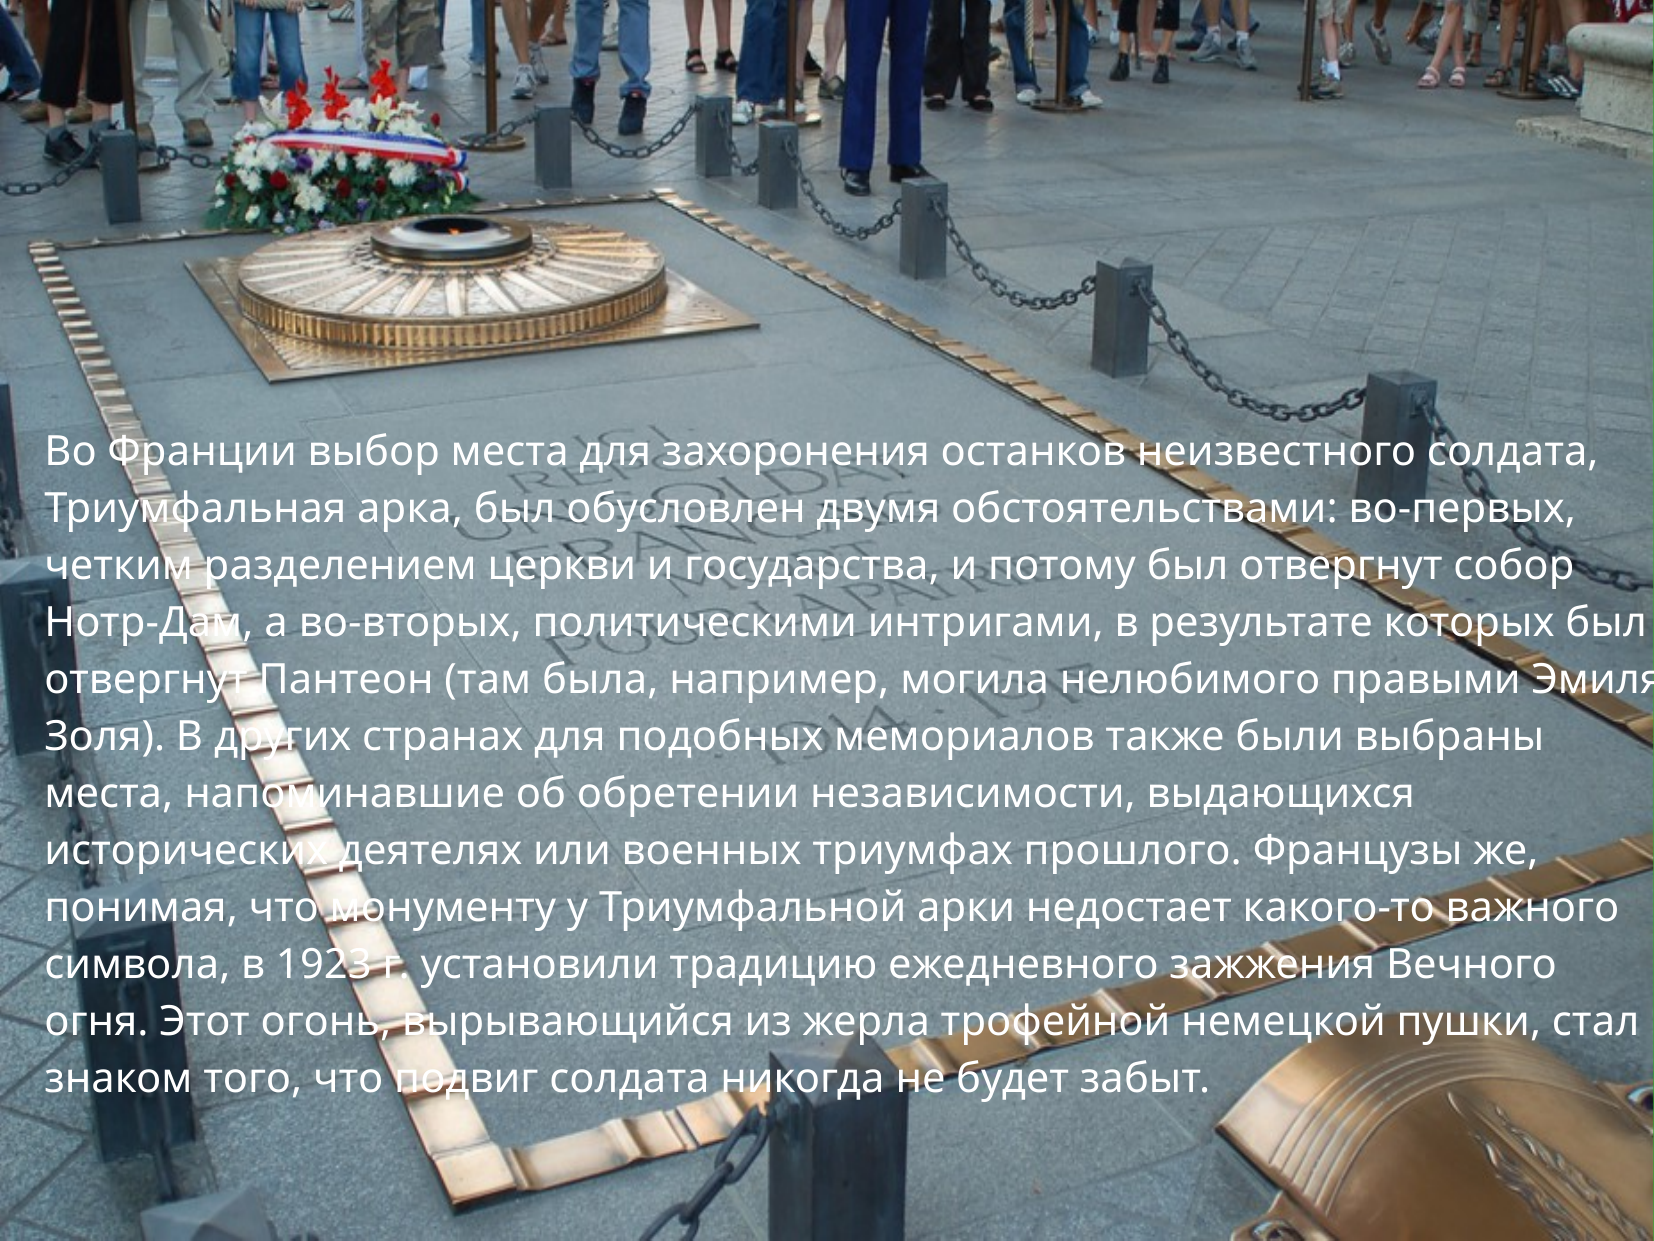

Во Франции выбор места для захоронения останков неизвестного солдата, Триумфальная арка, был обусловлен двумя обстоятельствами: во-первых, четким разделением церкви и государства, и потому был отвергнут собор Нотр-Дам, а во-вторых, политическими интригами, в результате которых был отвергнут Пантеон (там была, например, могила нелюбимого правыми Эмиля Золя). В других странах для подобных мемориалов также были выбраны места, напоминавшие об обретении независимости, выдающихся исторических деятелях или военных триумфах прошлого. Французы же, понимая, что монументу у Триумфальной арки недостает какого-то важного символа, в 1923 г. установили традицию ежедневного зажжения Вечного огня. Этот огонь, вырывающийся из жерла трофейной немецкой пушки, стал знаком того, что подвиг солдата никогда не будет забыт.